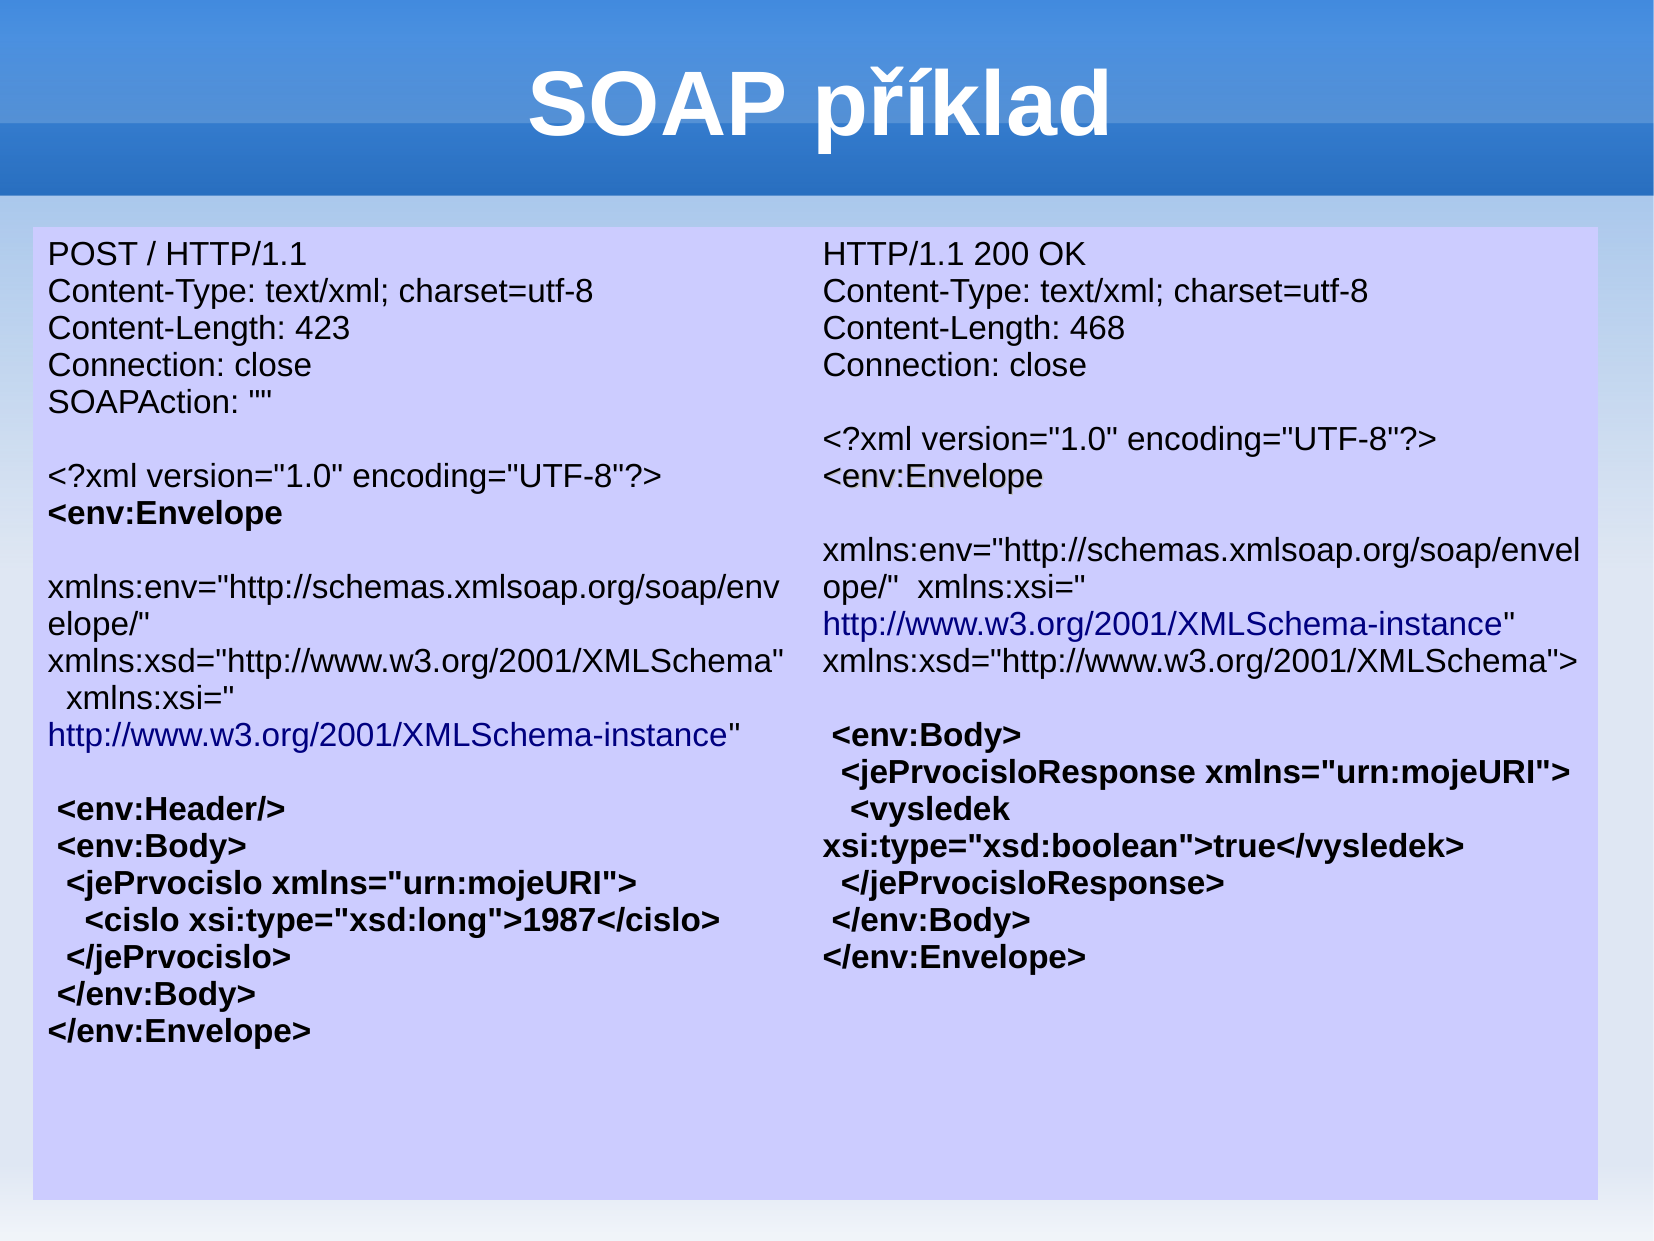

# SOAP příklad
| POST / HTTP/1.1 Content-Type: text/xml; charset=utf-8 Content-Length: 423 Connection: close SOAPAction: "" <?xml version="1.0" encoding="UTF-8"?> <env:Envelope xmlns:env="http://schemas.xmlsoap.org/soap/envelope/" xmlns:xsd="http://www.w3.org/2001/XMLSchema" xmlns:xsi="http://www.w3.org/2001/XMLSchema-instance" <env:Header/> <env:Body> <jePrvocislo xmlns="urn:mojeURI"> <cislo xsi:type="xsd:long">1987</cislo> </jePrvocislo> </env:Body> </env:Envelope> | HTTP/1.1 200 OK Content-Type: text/xml; charset=utf-8 Content-Length: 468 Connection: close <?xml version="1.0" encoding="UTF-8"?> <env:Envelope xmlns:env="http://schemas.xmlsoap.org/soap/envelope/" xmlns:xsi="http://www.w3.org/2001/XMLSchema-instance" xmlns:xsd="http://www.w3.org/2001/XMLSchema"> <env:Body> <jePrvocisloResponse xmlns="urn:mojeURI"> <vysledek xsi:type="xsd:boolean">true</vysledek> </jePrvocisloResponse> </env:Body> </env:Envelope> |
| --- | --- |